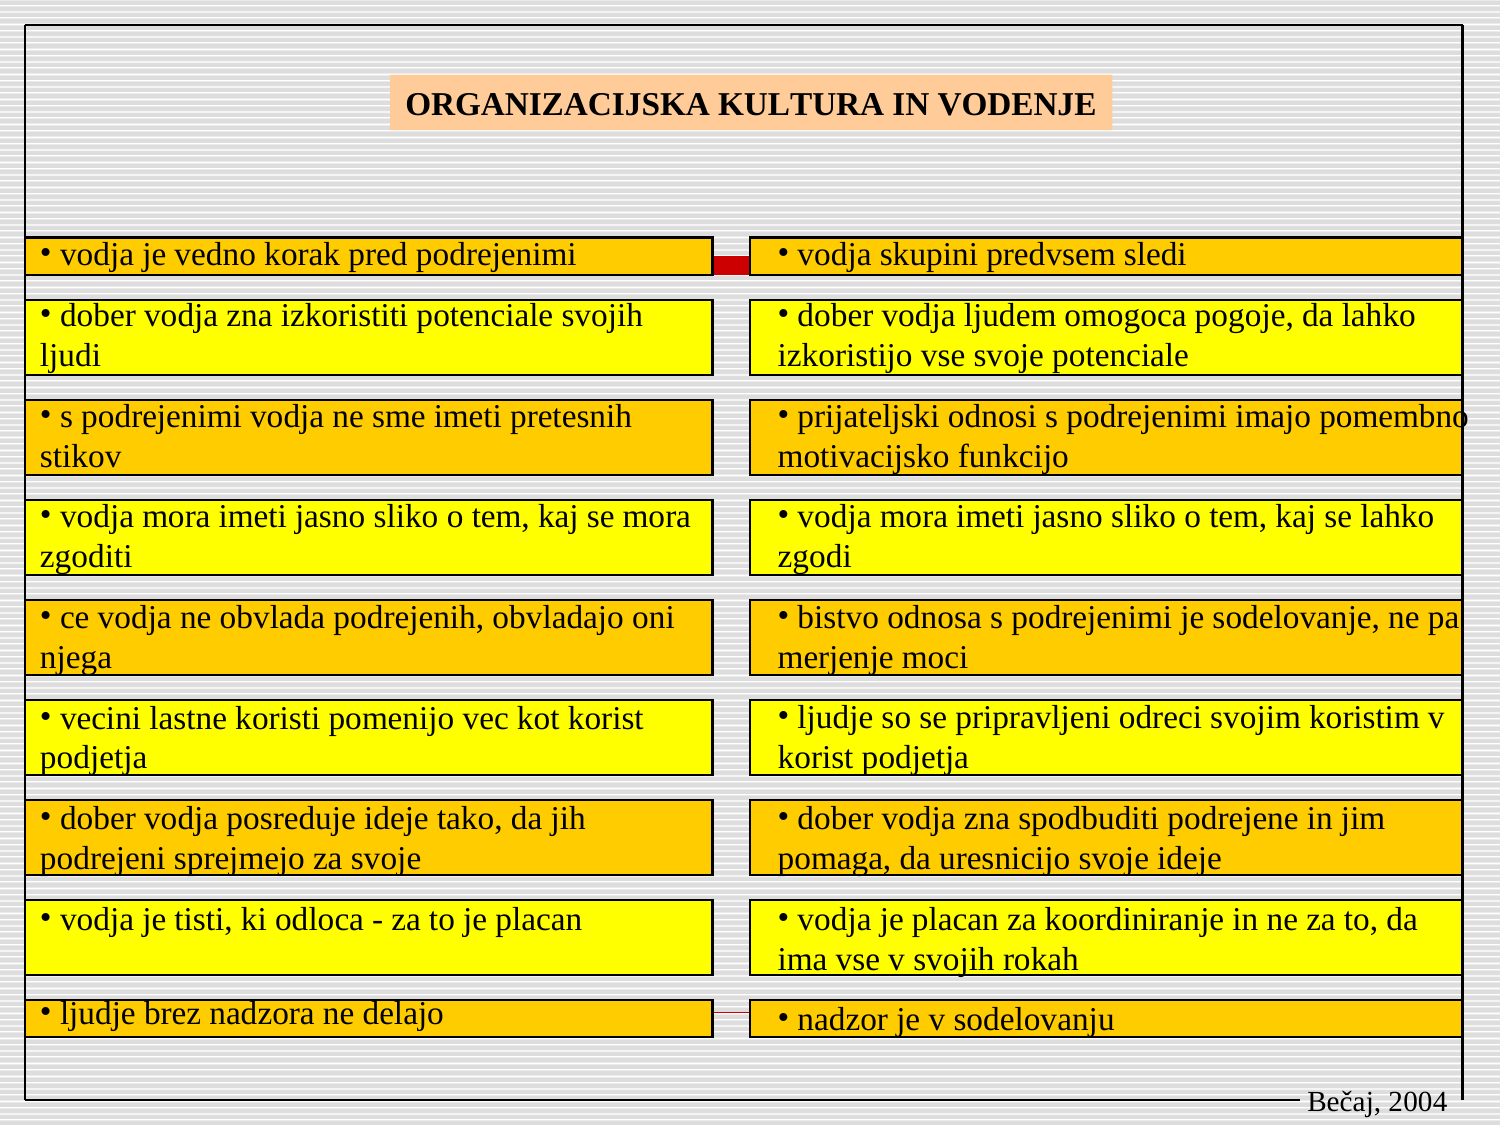

Bečaj, 2004
ORGANIZACIJSKA KULTURA IN VODENJE
 vodja je vedno korak pred podrejenimi
 dober vodja zna izkoristiti potenciale svojih ljudi
 s podrejenimi vodja ne sme imeti pretesnih stikov
 vodja mora imeti jasno sliko o tem, kaj se mora zgoditi
 ce vodja ne obvlada podrejenih, obvladajo oni njega
 vecini lastne koristi pomenijo vec kot korist podjetja
 dober vodja posreduje ideje tako, da jih podrejeni sprejmejo za svoje
 vodja je tisti, ki odloca - za to je placan
 ljudje brez nadzora ne delajo
 vodja skupini predvsem sledi
 dober vodja ljudem omogoca pogoje, da lahko izkoristijo vse svoje potenciale
 prijateljski odnosi s podrejenimi imajo pomembno motivacijsko funkcijo
 vodja mora imeti jasno sliko o tem, kaj se lahko zgodi
 bistvo odnosa s podrejenimi je sodelovanje, ne pa merjenje moci
 ljudje so se pripravljeni odreci svojim koristim v korist podjetja
 dober vodja zna spodbuditi podrejene in jim pomaga, da uresnicijo svoje ideje
 vodja je placan za koordiniranje in ne za to, da ima vse v svojih rokah
 nadzor je v sodelovanju